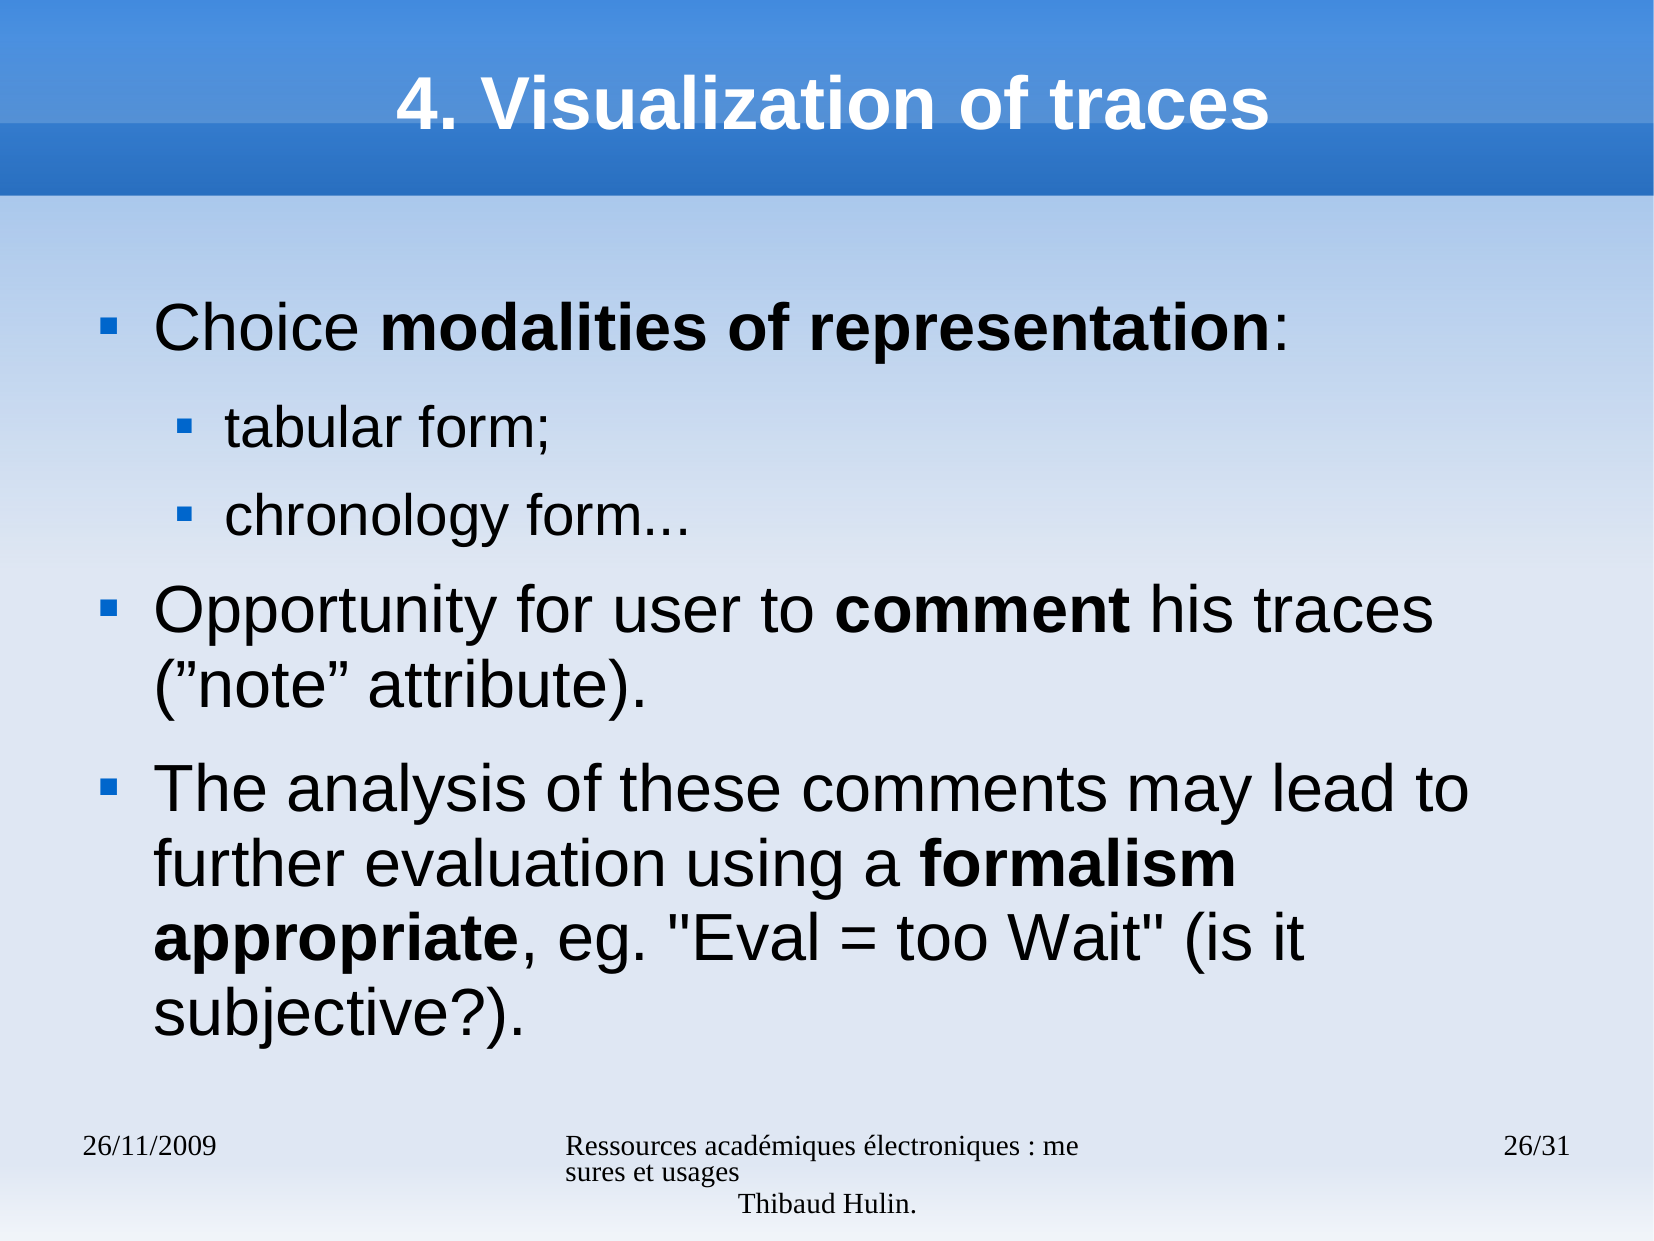

# 4. Visualization of traces
Choice modalities of representation:
tabular form;
chronology form...
Opportunity for user to comment his traces (”note” attribute).
The analysis of these comments may lead to further evaluation using a formalism appropriate, eg. "Eval = too Wait" (is it subjective?).
26/11/2009
Ressources académiques électroniques : mesures et usages
26